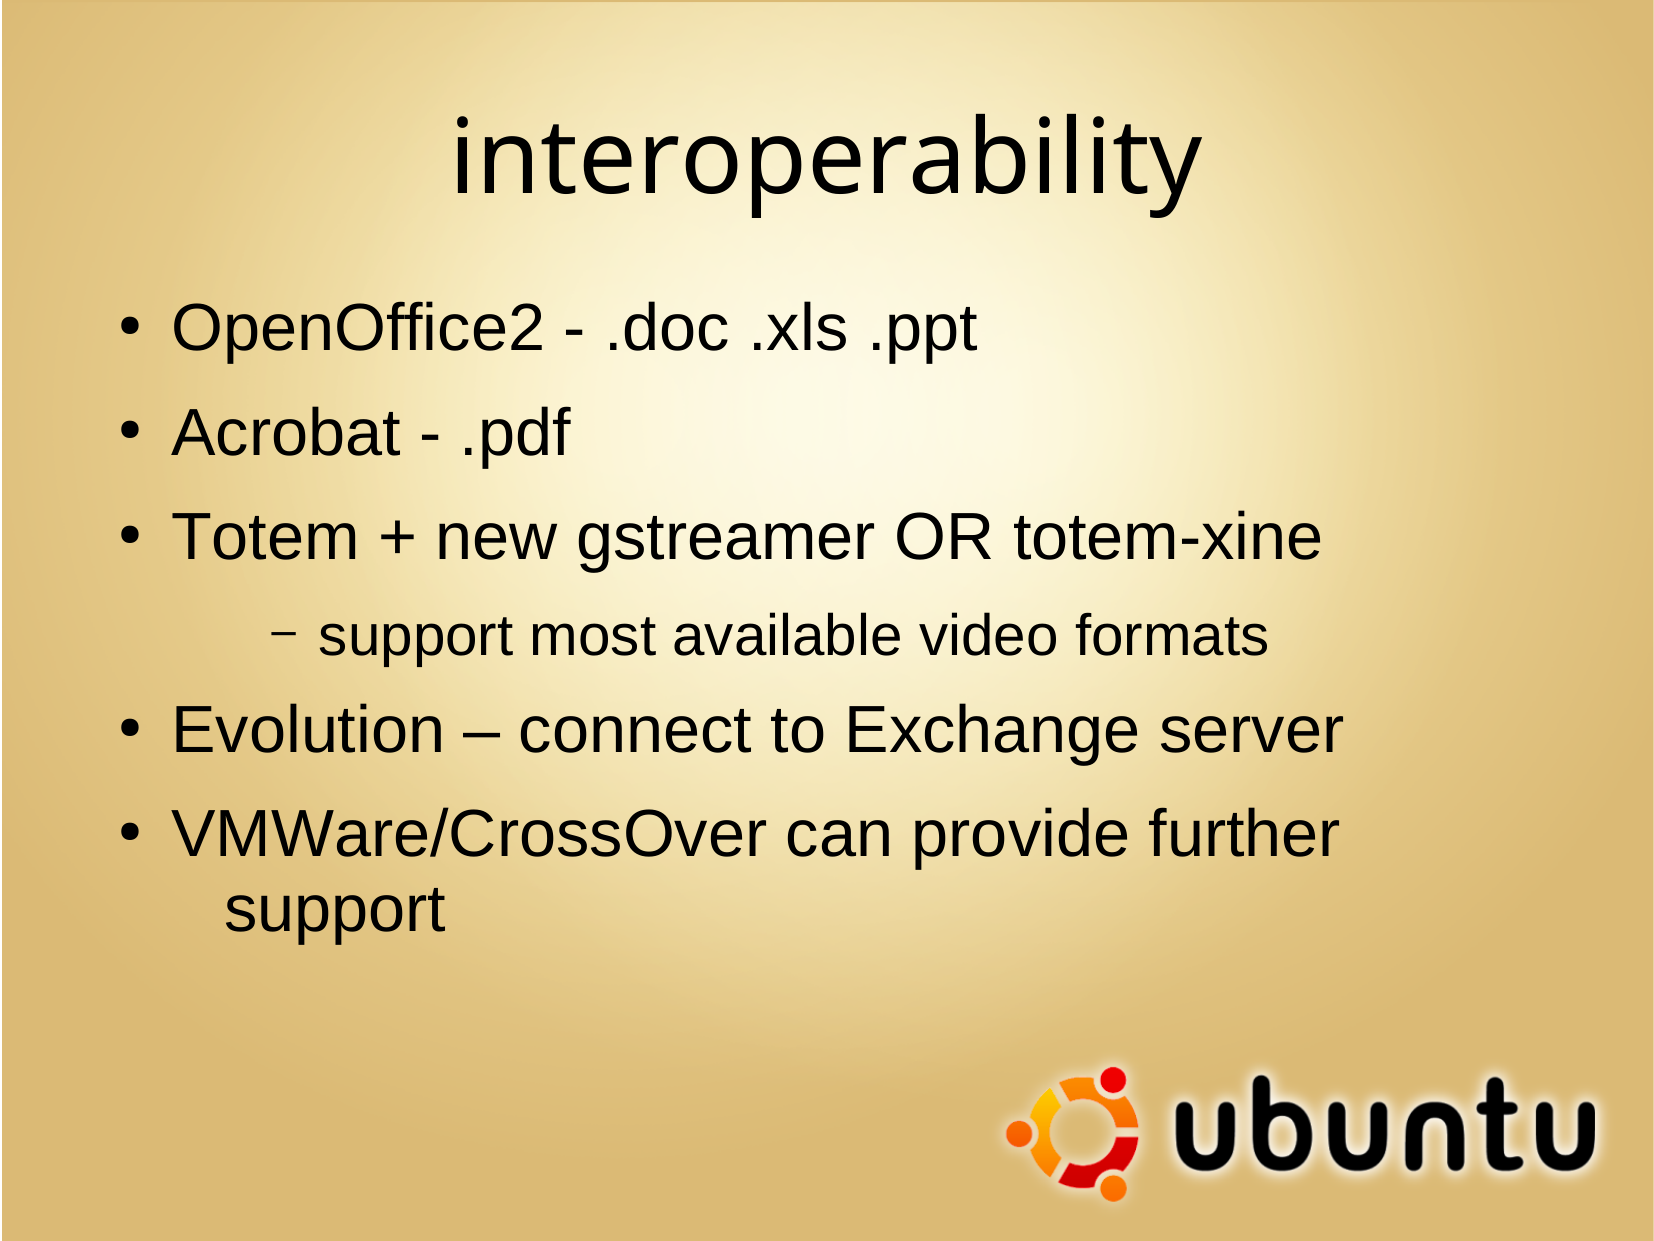

# interoperability
OpenOffice2 - .doc .xls .ppt
Acrobat - .pdf
Totem + new gstreamer OR totem-xine
support most available video formats
Evolution – connect to Exchange server
VMWare/CrossOver can provide further support